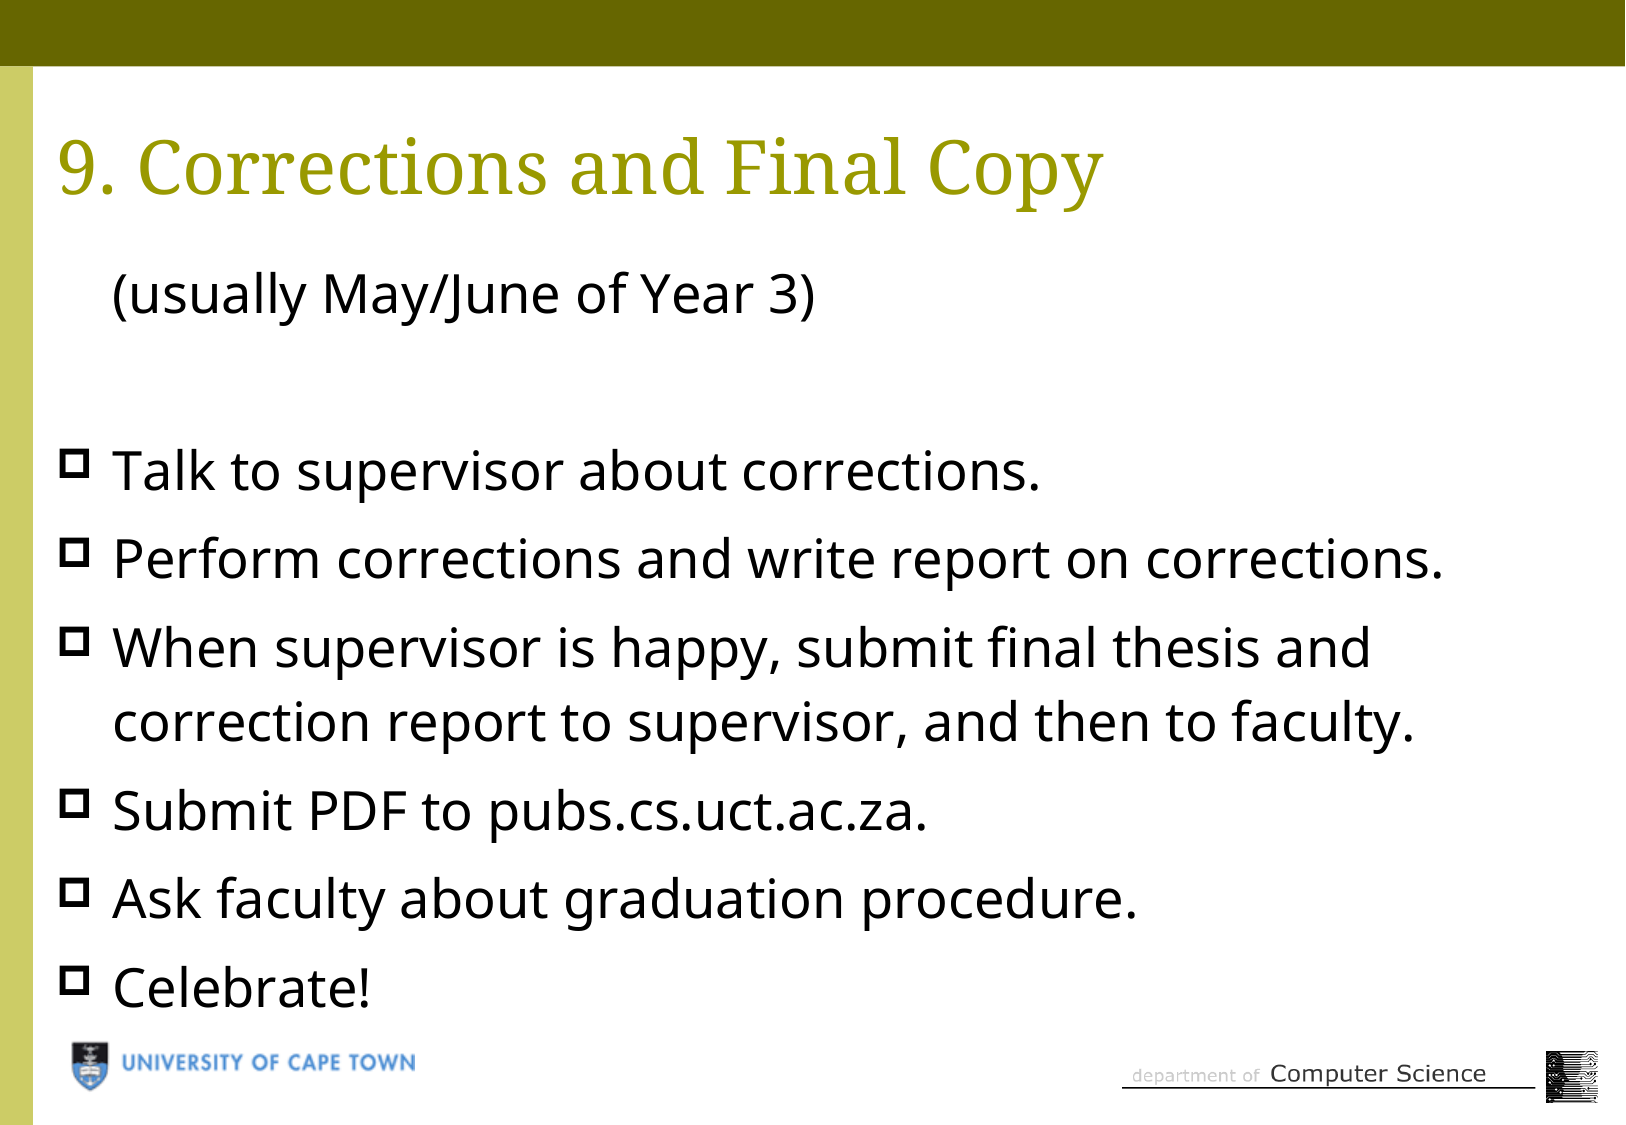

# 9. Corrections and Final Copy
(usually May/June of Year 3)
Talk to supervisor about corrections.
Perform corrections and write report on corrections.
When supervisor is happy, submit final thesis and correction report to supervisor, and then to faculty.
Submit PDF to pubs.cs.uct.ac.za.
Ask faculty about graduation procedure.
Celebrate!